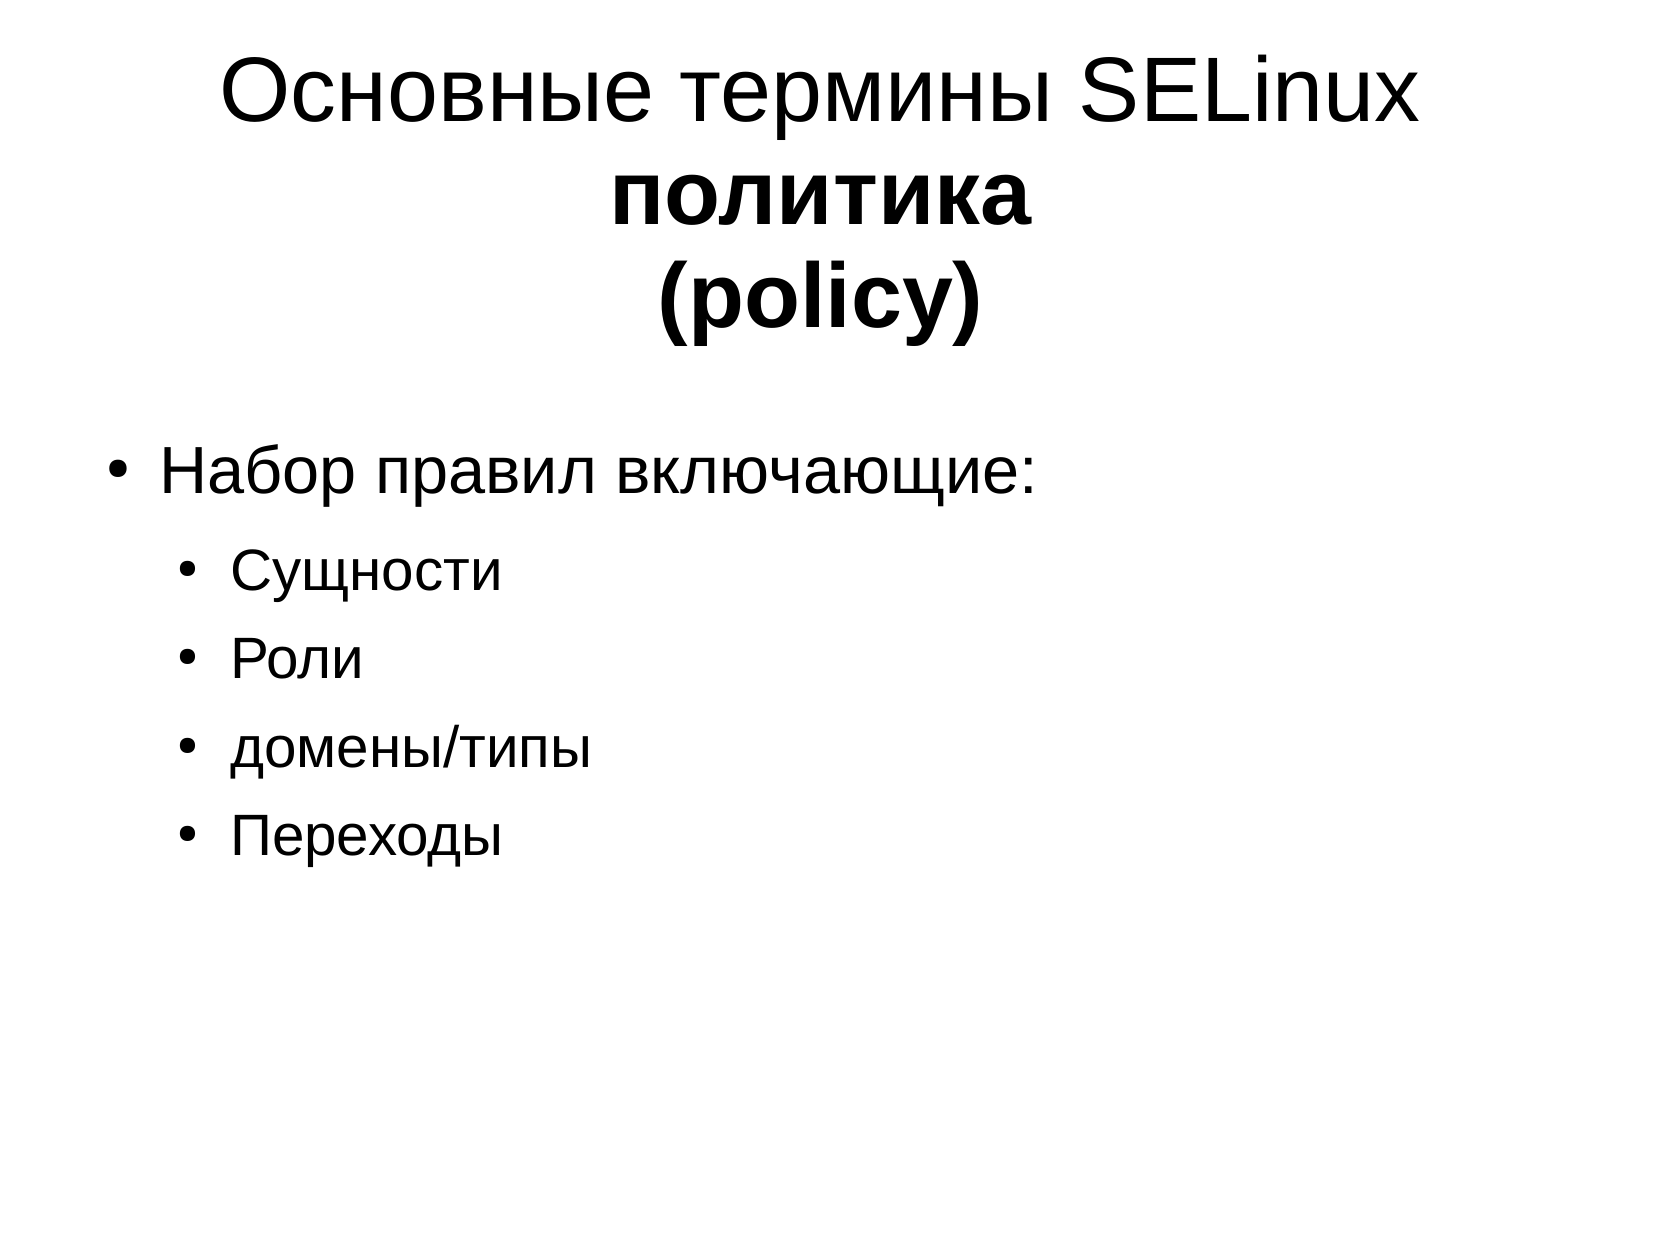

Основные термины SELinux
политика
(policy)
# Набор правил включающие:
Сущности
Роли
домены/типы
Переходы